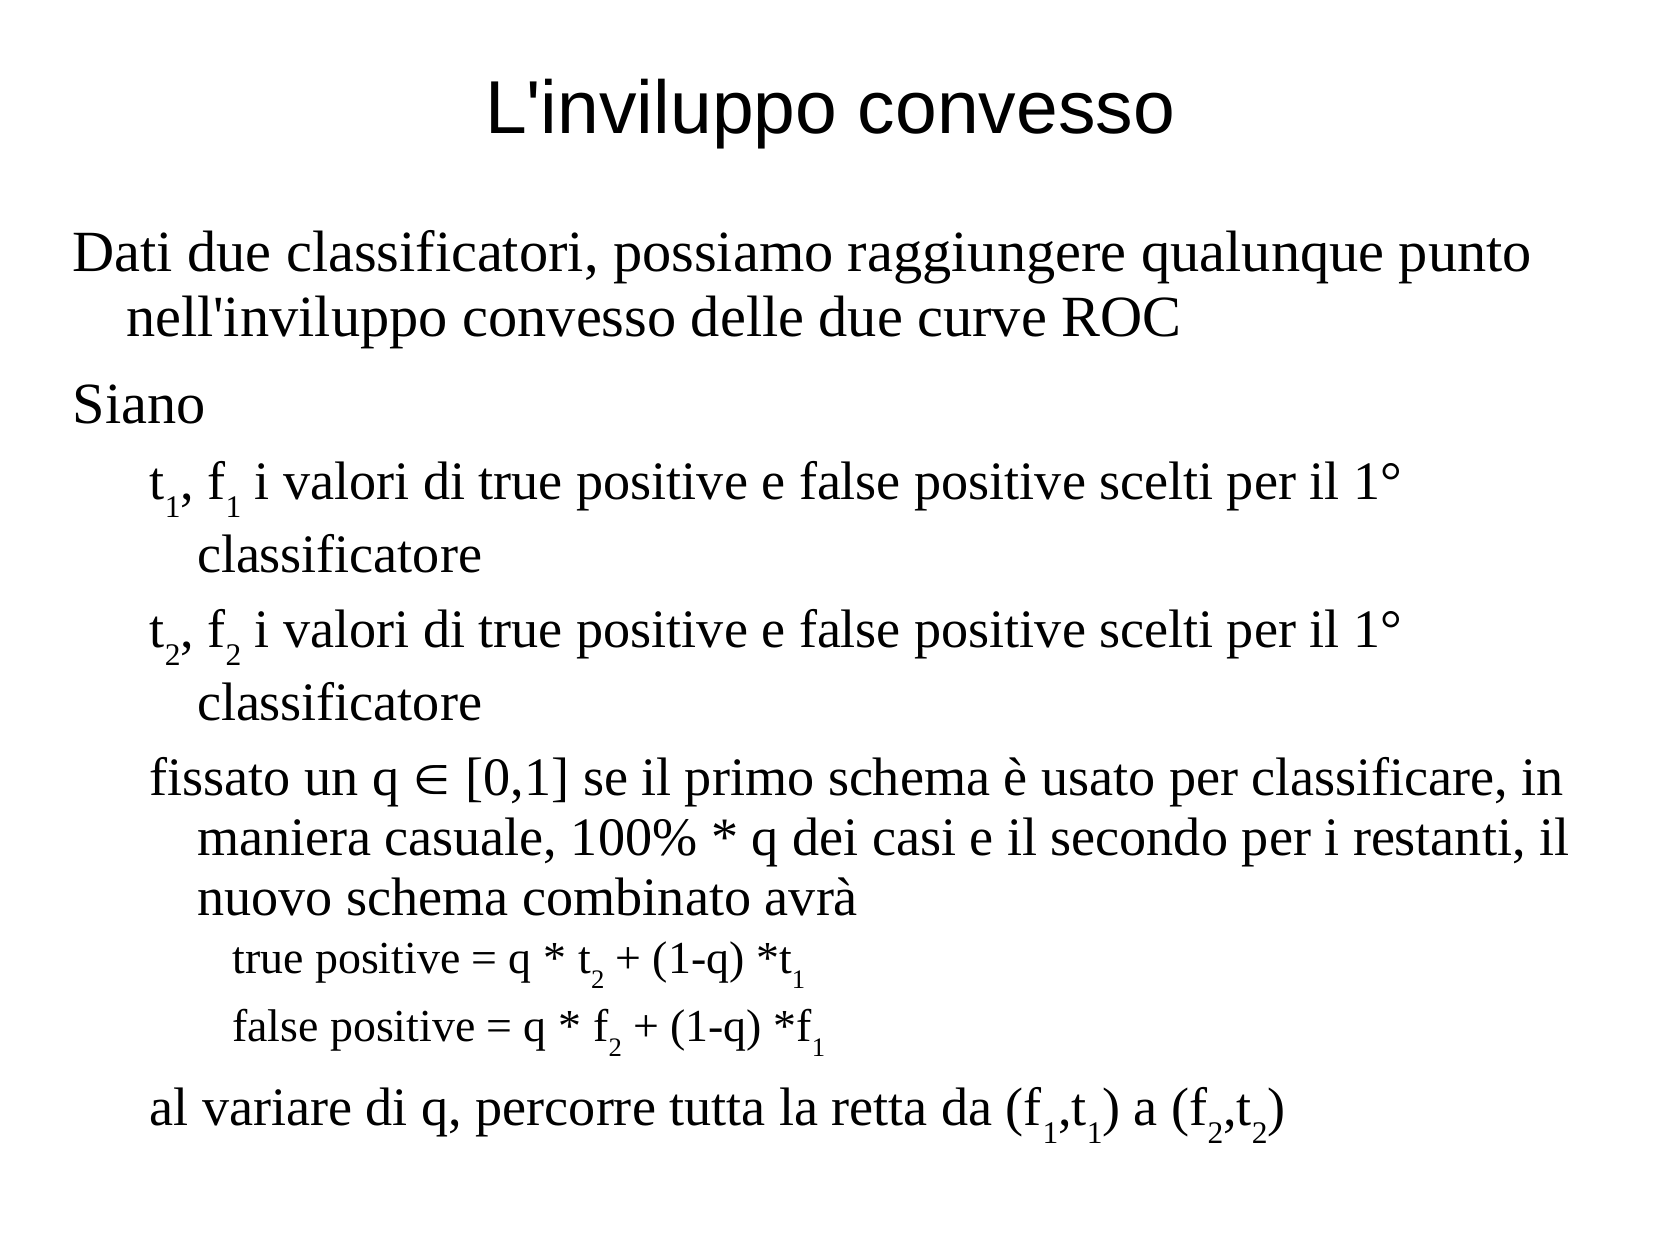

# L'inviluppo convesso
Dati due classificatori, possiamo raggiungere qualunque punto nell'inviluppo convesso delle due curve ROC
Siano
t1, f1 i valori di true positive e false positive scelti per il 1° classificatore
t2, f2 i valori di true positive e false positive scelti per il 1° classificatore
fissato un q  [0,1] se il primo schema è usato per classificare, in maniera casuale, 100% * q dei casi e il secondo per i restanti, il nuovo schema combinato avrà
true positive = q * t2 + (1-q) *t1
false positive = q * f2 + (1-q) *f1
al variare di q, percorre tutta la retta da (f1,t1) a (f2,t2)